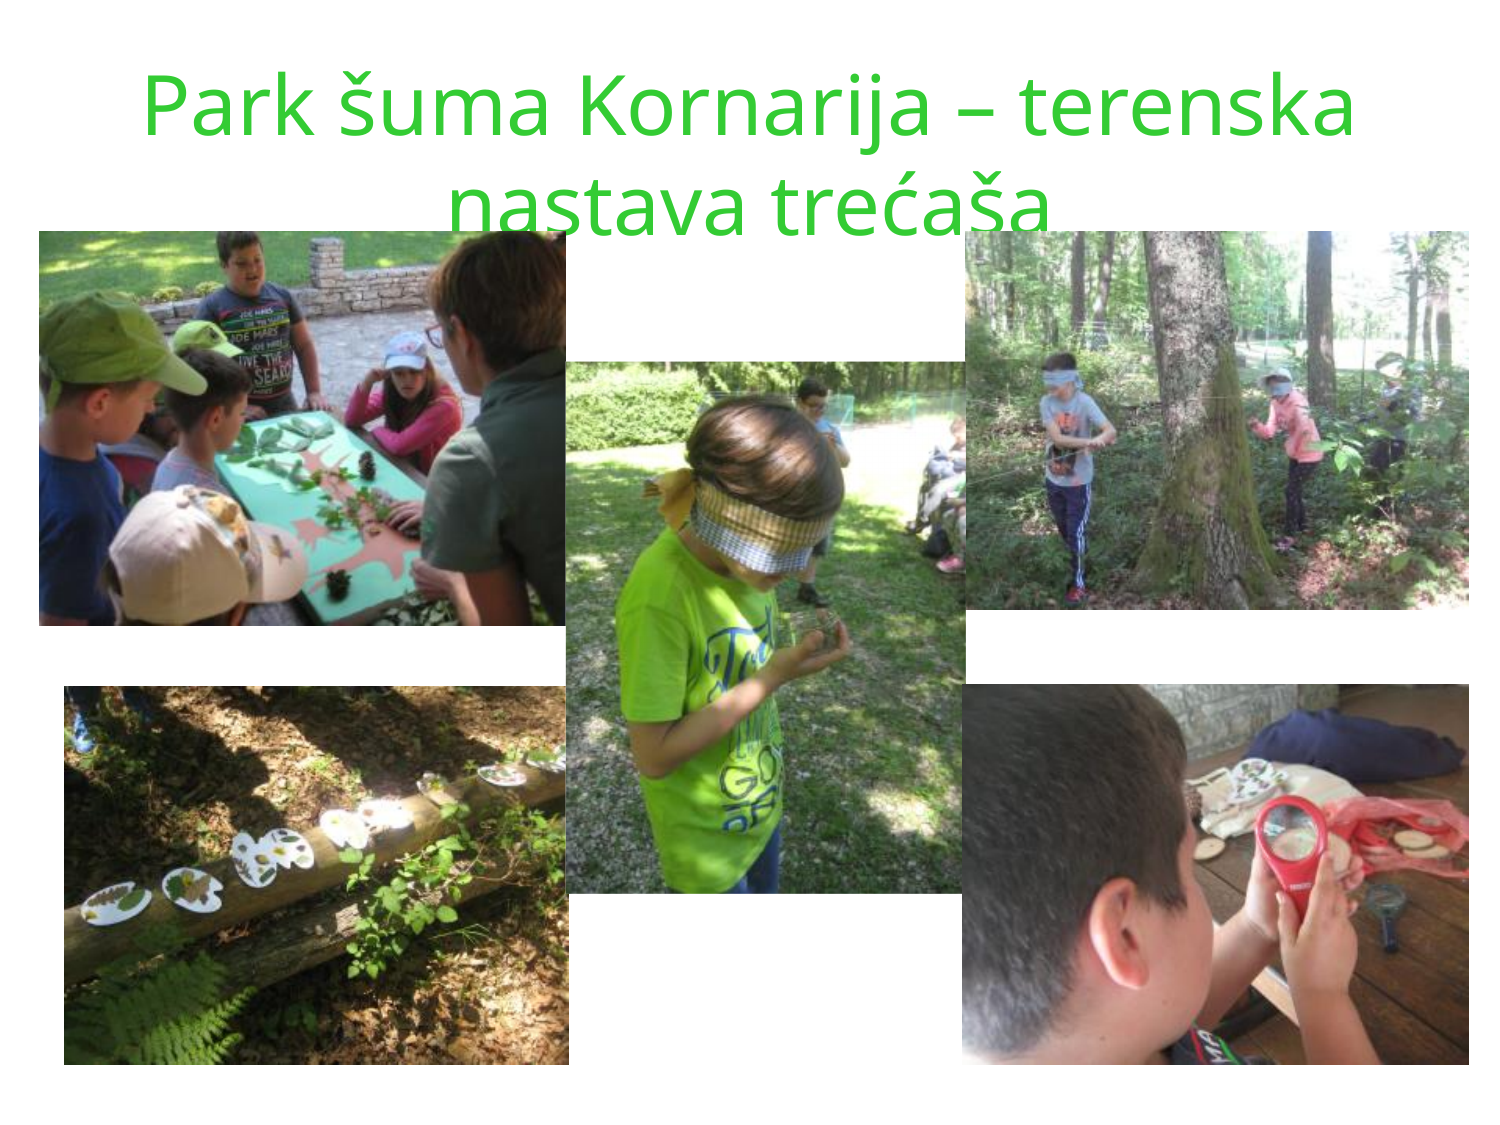

# Park šuma Kornarija – terenska nastava trećaša